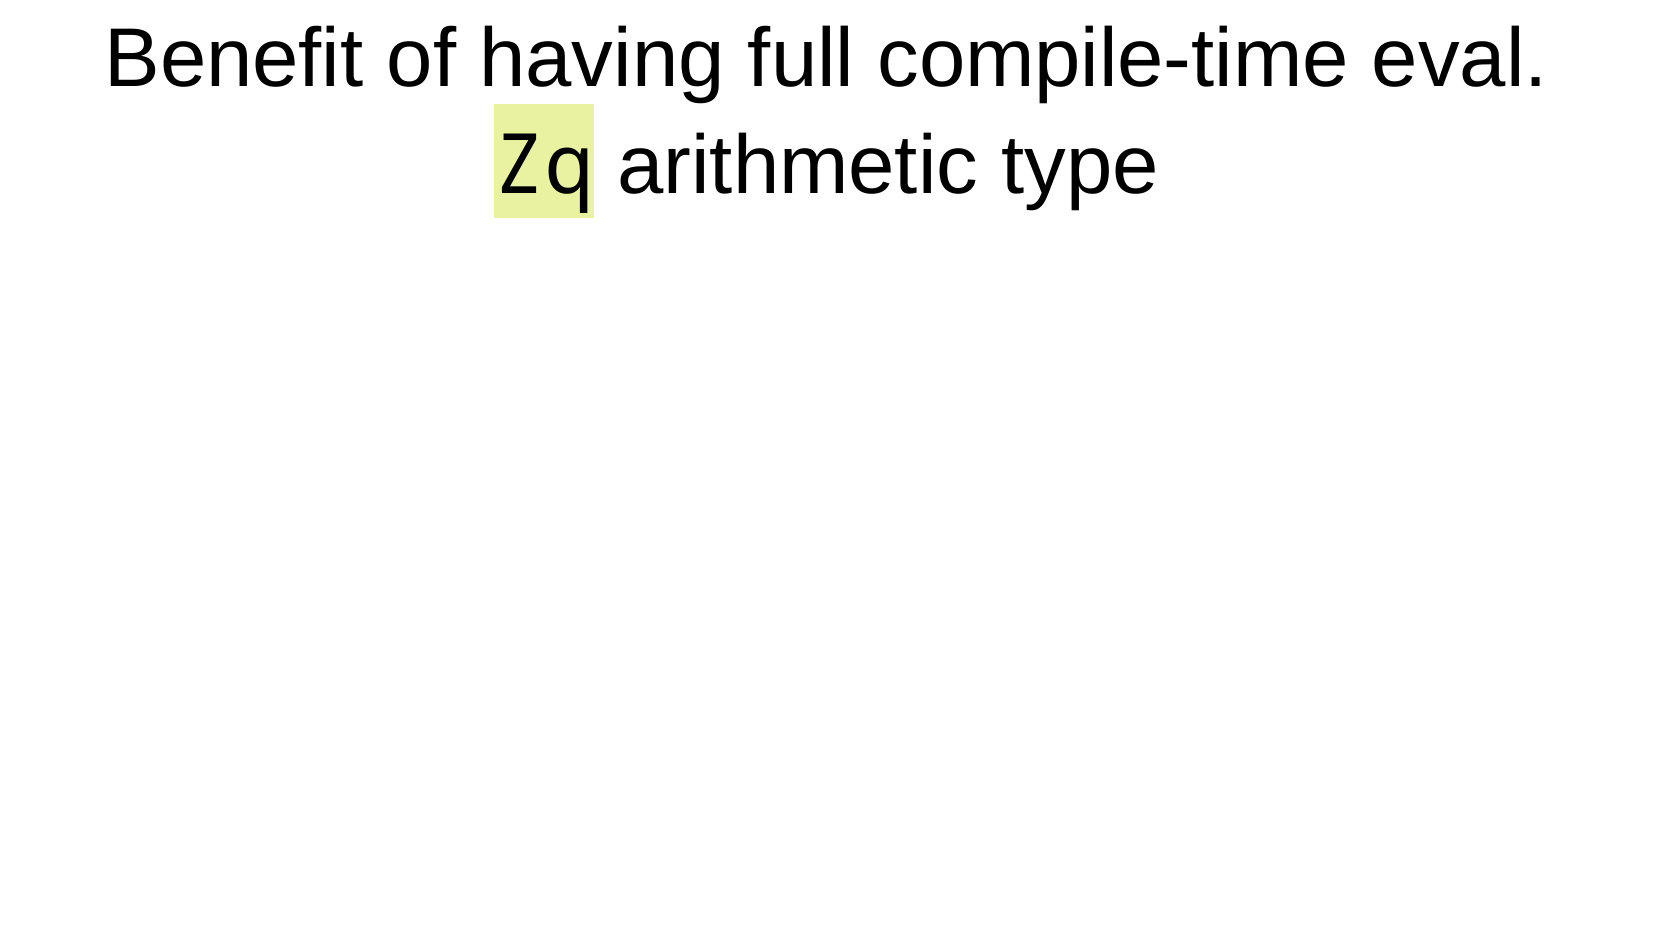

# Benefit of having full compile-time eval. Zq arithmetic type